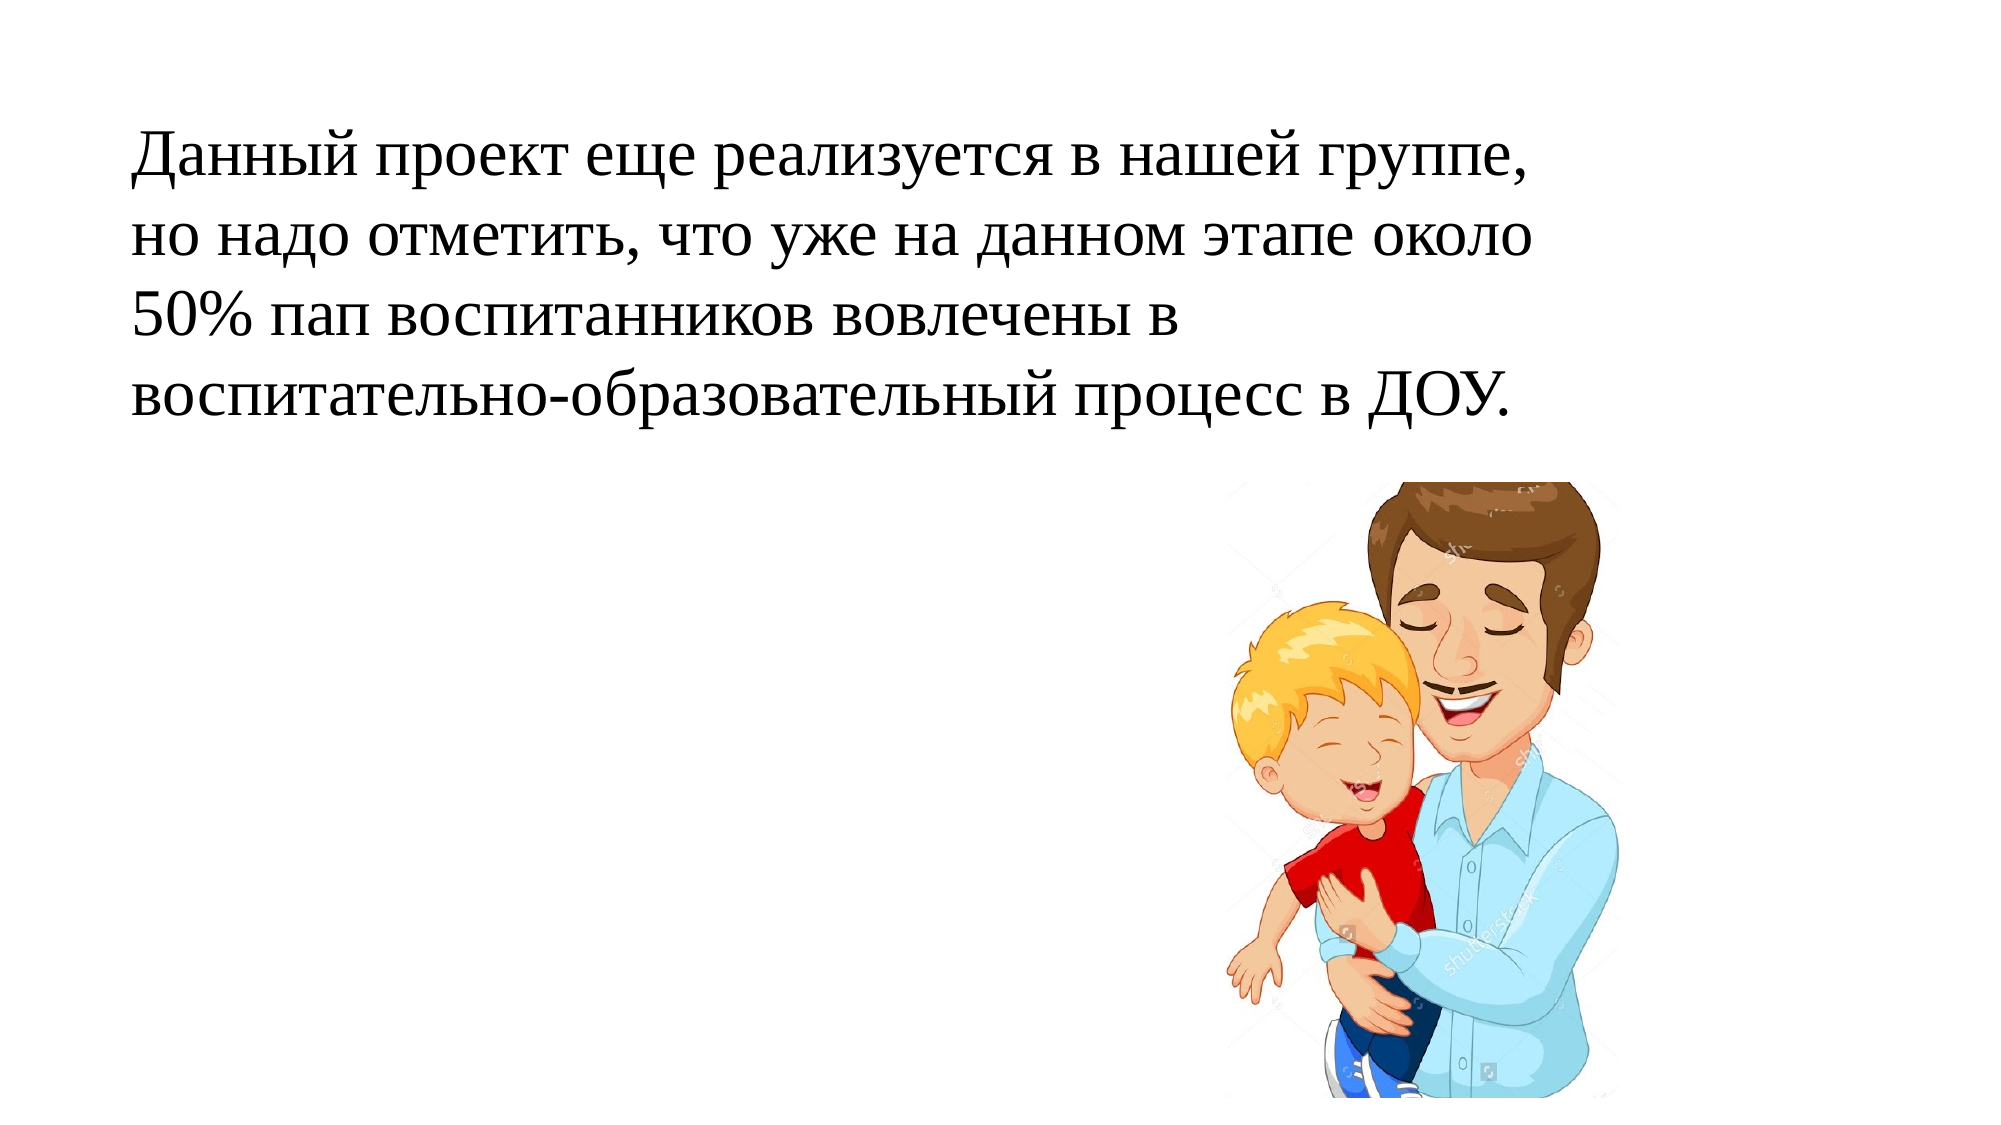

Данный проект еще реализуется в нашей группе, но надо отметить, что уже на данном этапе около 50% пап воспитанников вовлечены в воспитательно-образовательный процесс в ДОУ.